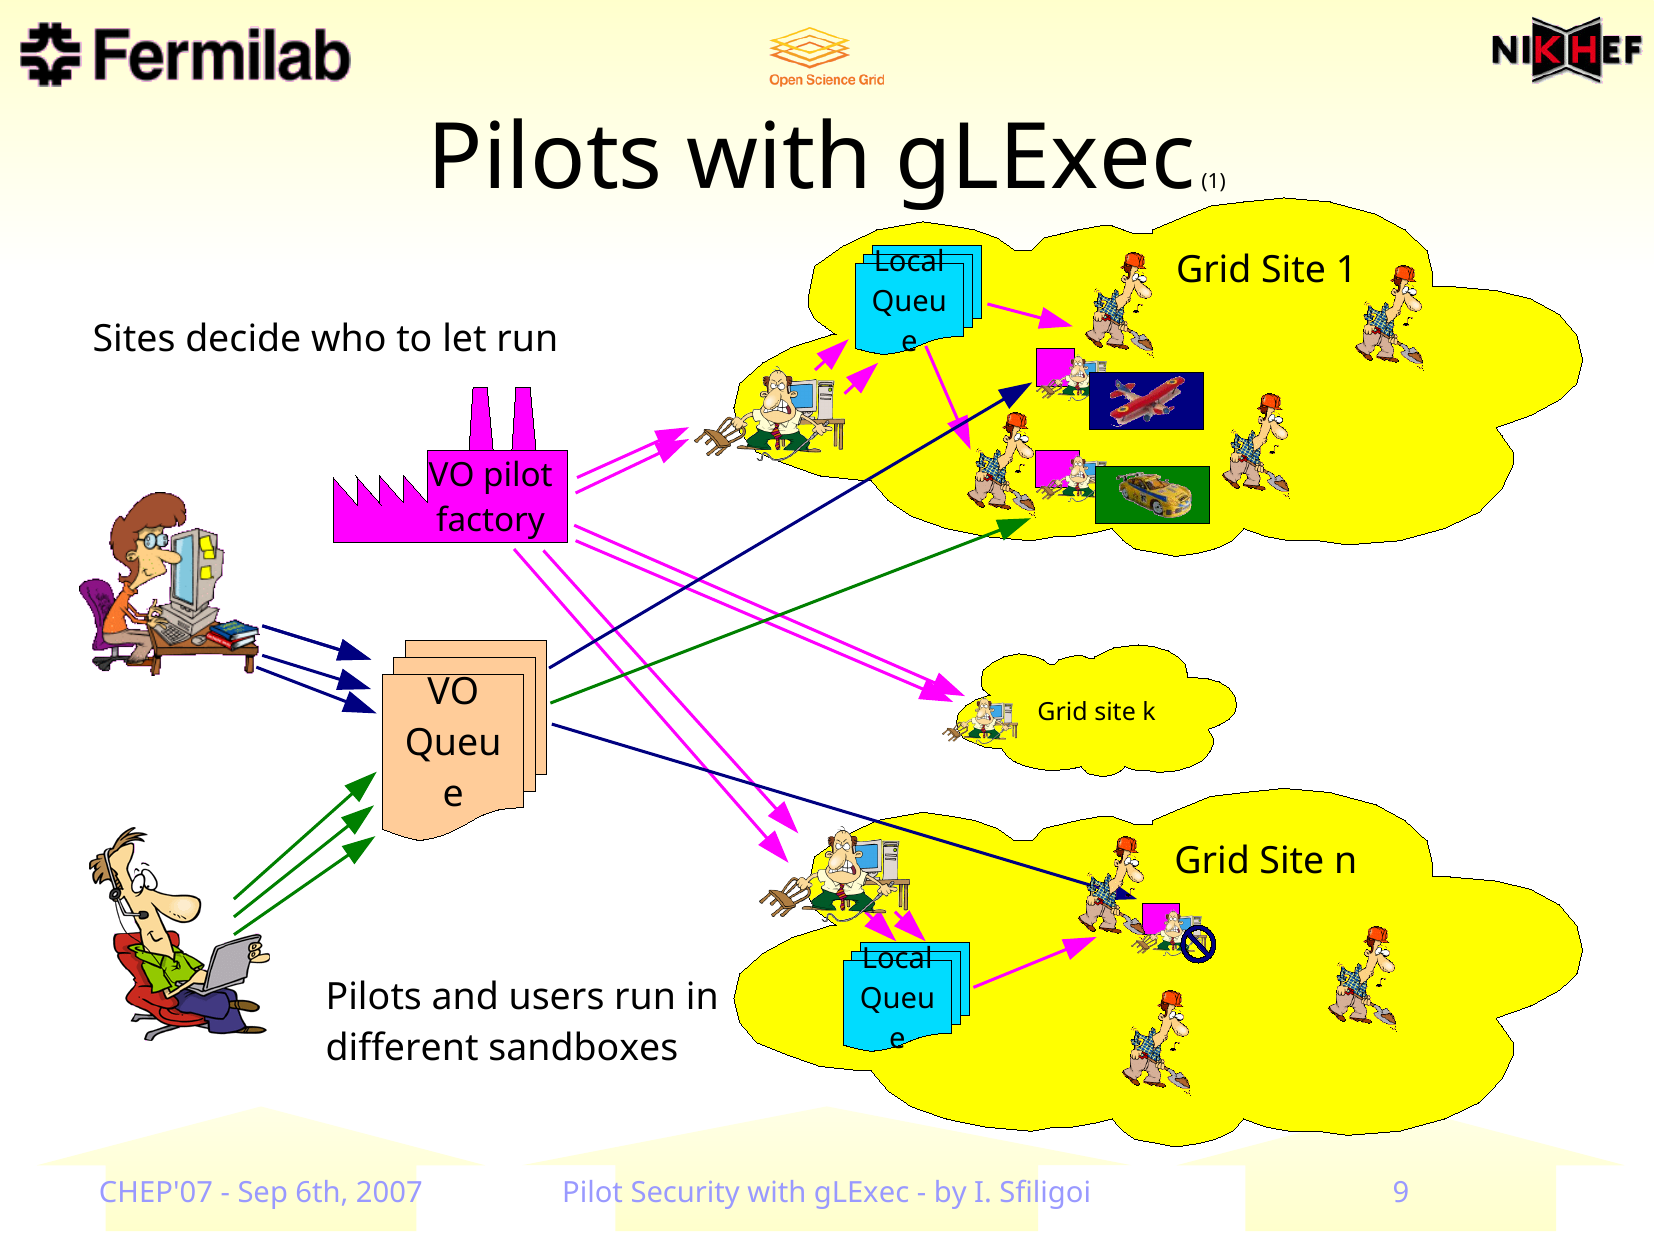

# Pilots with gLExec (1)
Grid Site 1
Local
Queue
Sites decide who to let run
VO pilot
factory
VO
Queue
Grid site k
Grid Site n
Local
Queue
Pilots and users run in
different sandboxes
CHEP'07 - Sep 6th, 2007
Pilot Security with gLExec - by I. Sfiligoi
9